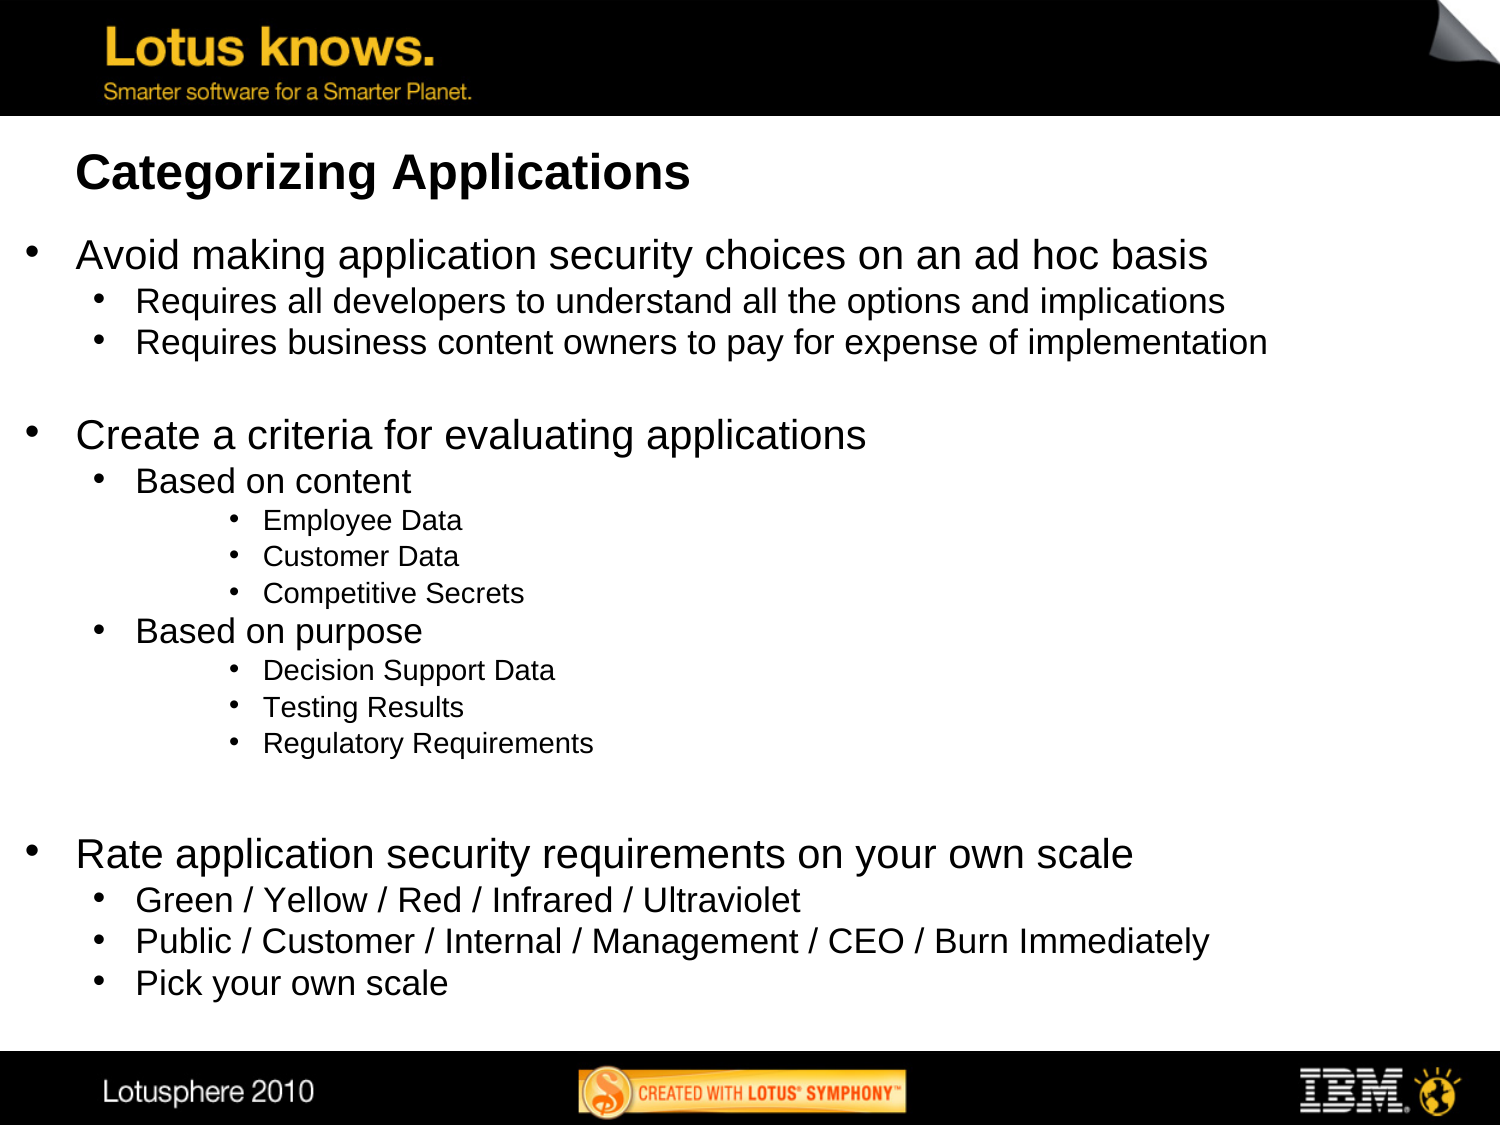

# Categorizing Applications
Avoid making application security choices on an ad hoc basis
Requires all developers to understand all the options and implications
Requires business content owners to pay for expense of implementation
Create a criteria for evaluating applications
Based on content
Employee Data
Customer Data
Competitive Secrets
Based on purpose
Decision Support Data
Testing Results
Regulatory Requirements
Rate application security requirements on your own scale
Green / Yellow / Red / Infrared / Ultraviolet
Public / Customer / Internal / Management / CEO / Burn Immediately
Pick your own scale